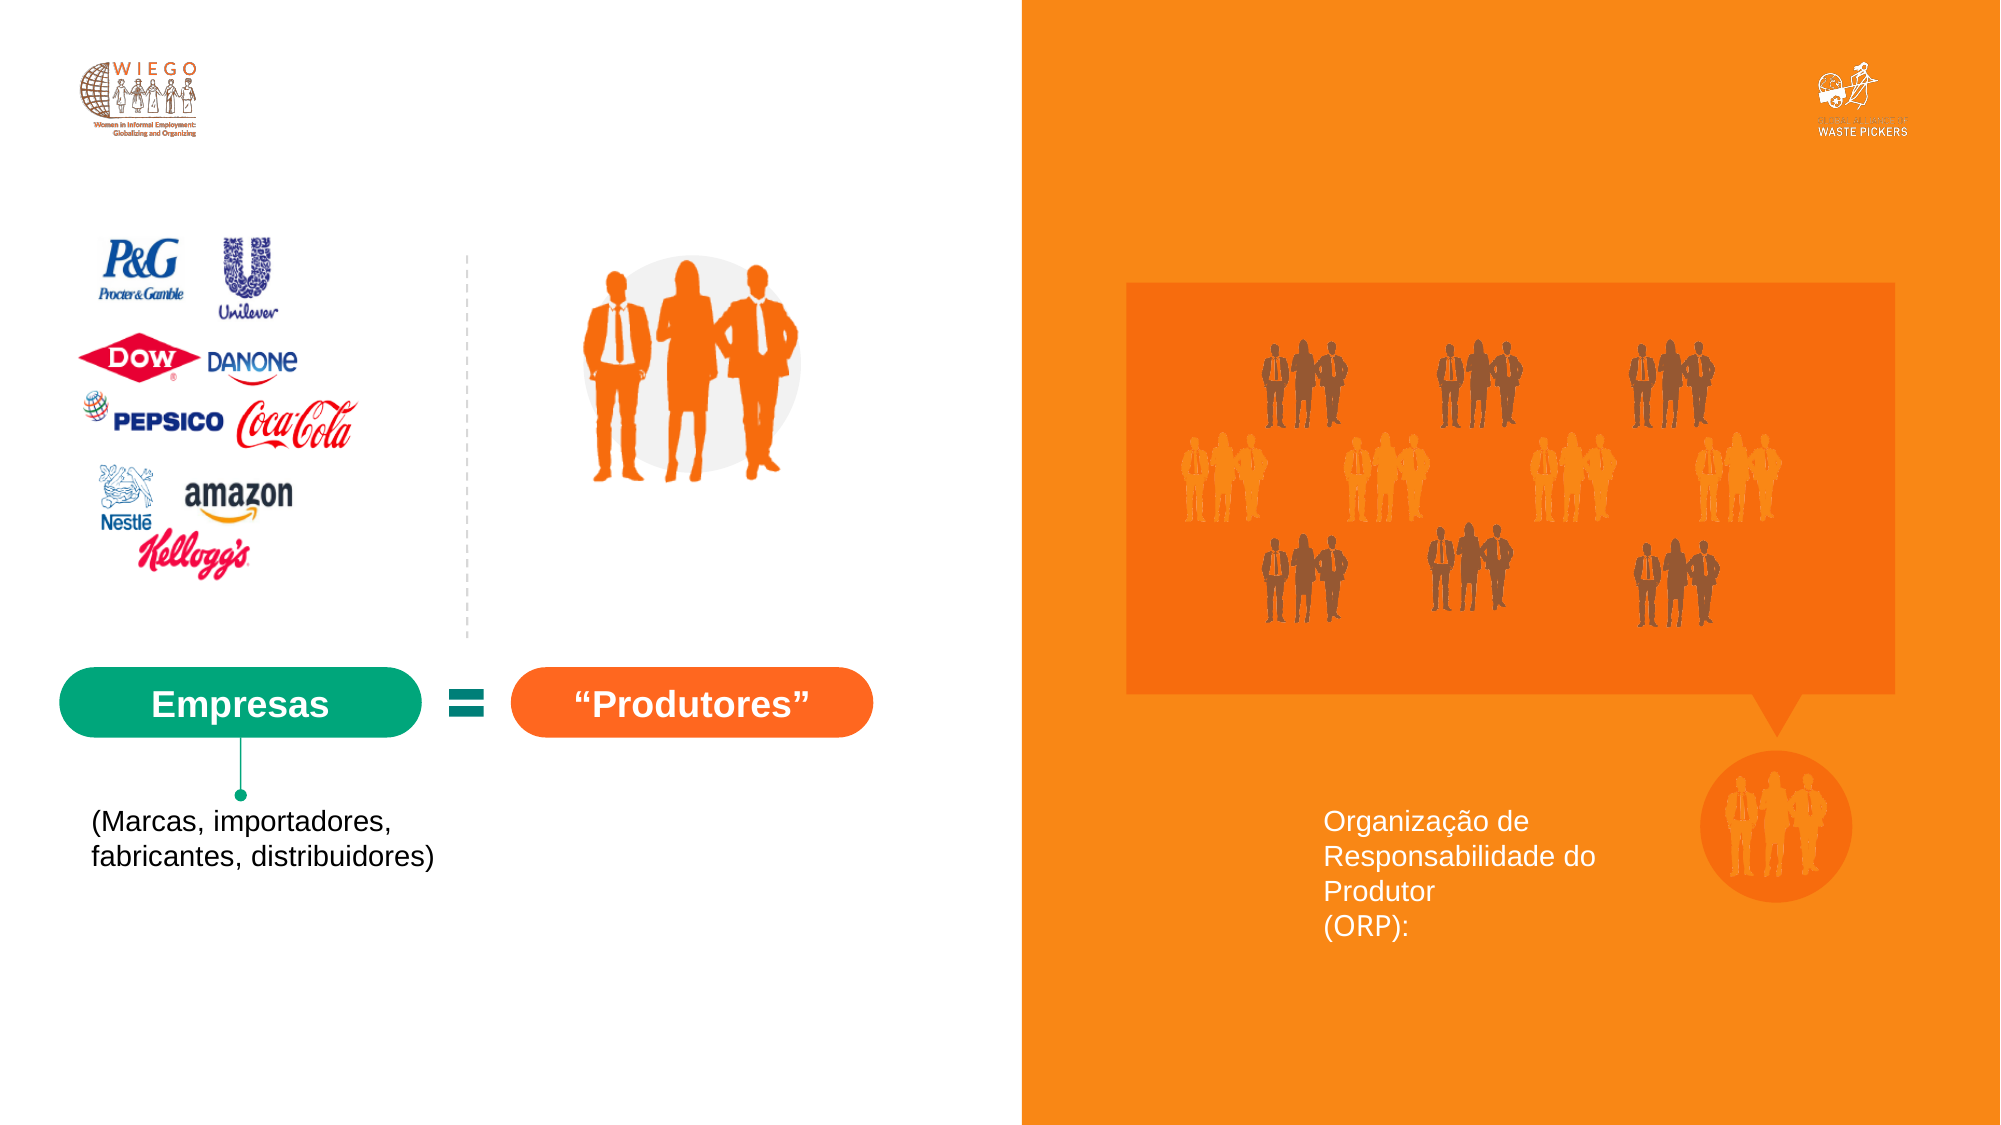

Empresas
“Produtores”
(Marcas, importadores,
fabricantes, distribuidores)
Organização de Responsabilidade do Produtor
(ORP):